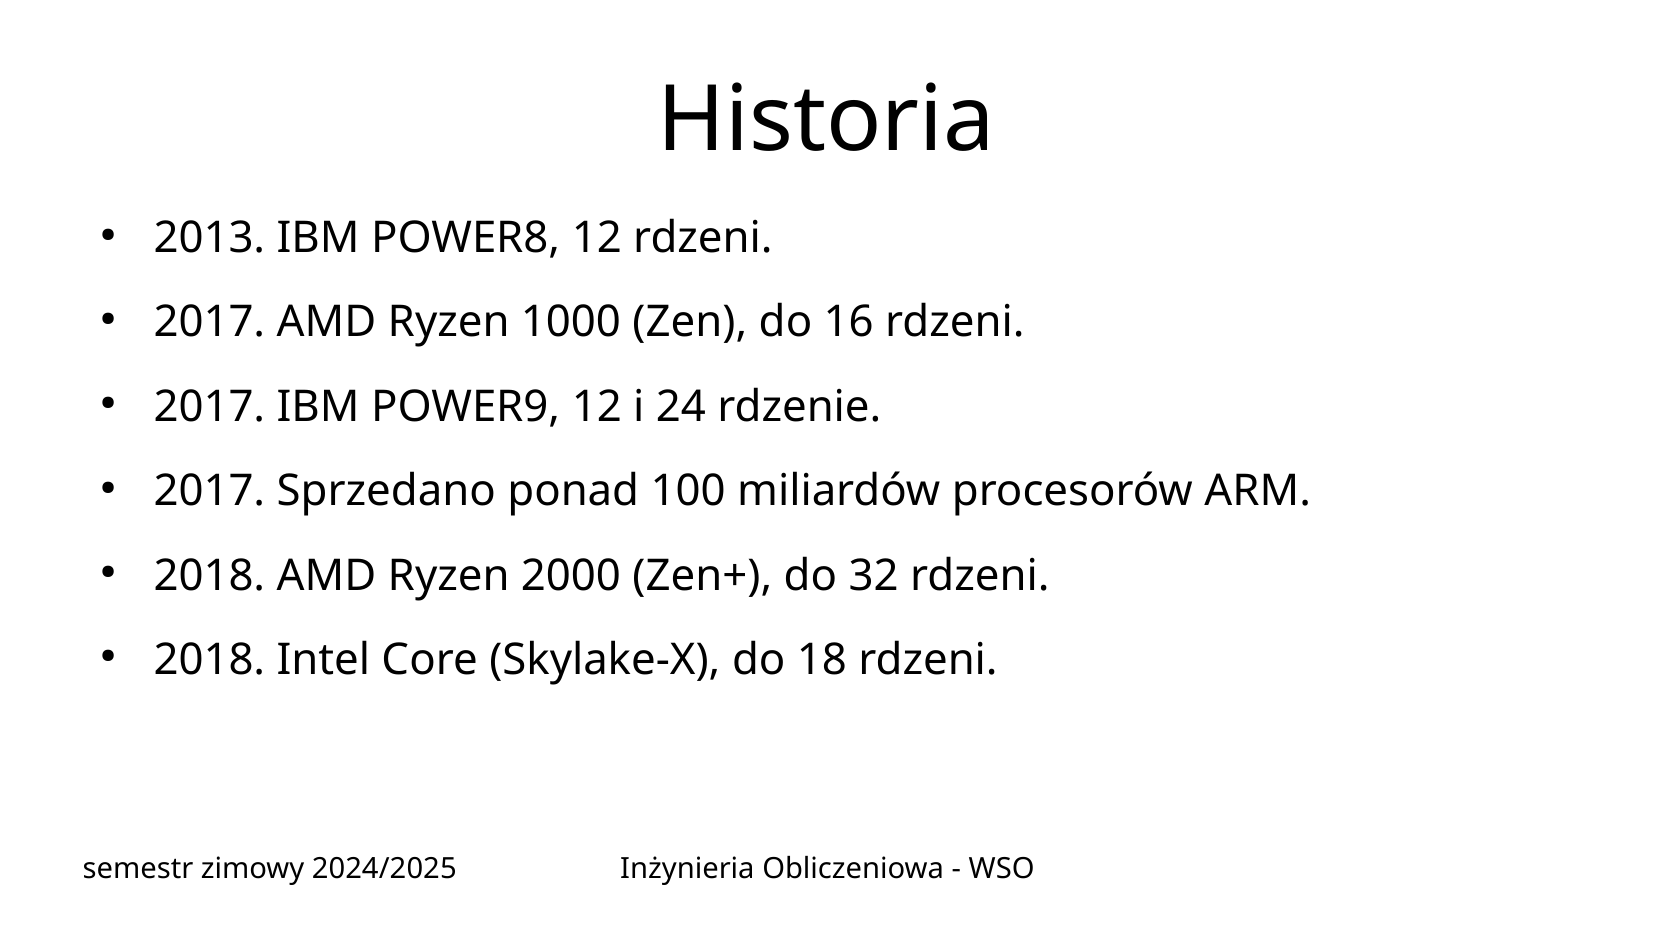

# Historia
2013. IBM POWER8, 12 rdzeni.
2017. AMD Ryzen 1000 (Zen), do 16 rdzeni.
2017. IBM POWER9, 12 i 24 rdzenie.
2017. Sprzedano ponad 100 miliardów procesorów ARM.
2018. AMD Ryzen 2000 (Zen+), do 32 rdzeni.
2018. Intel Core (Skylake-X), do 18 rdzeni.
semestr zimowy 2024/2025
Inżynieria Obliczeniowa - WSO